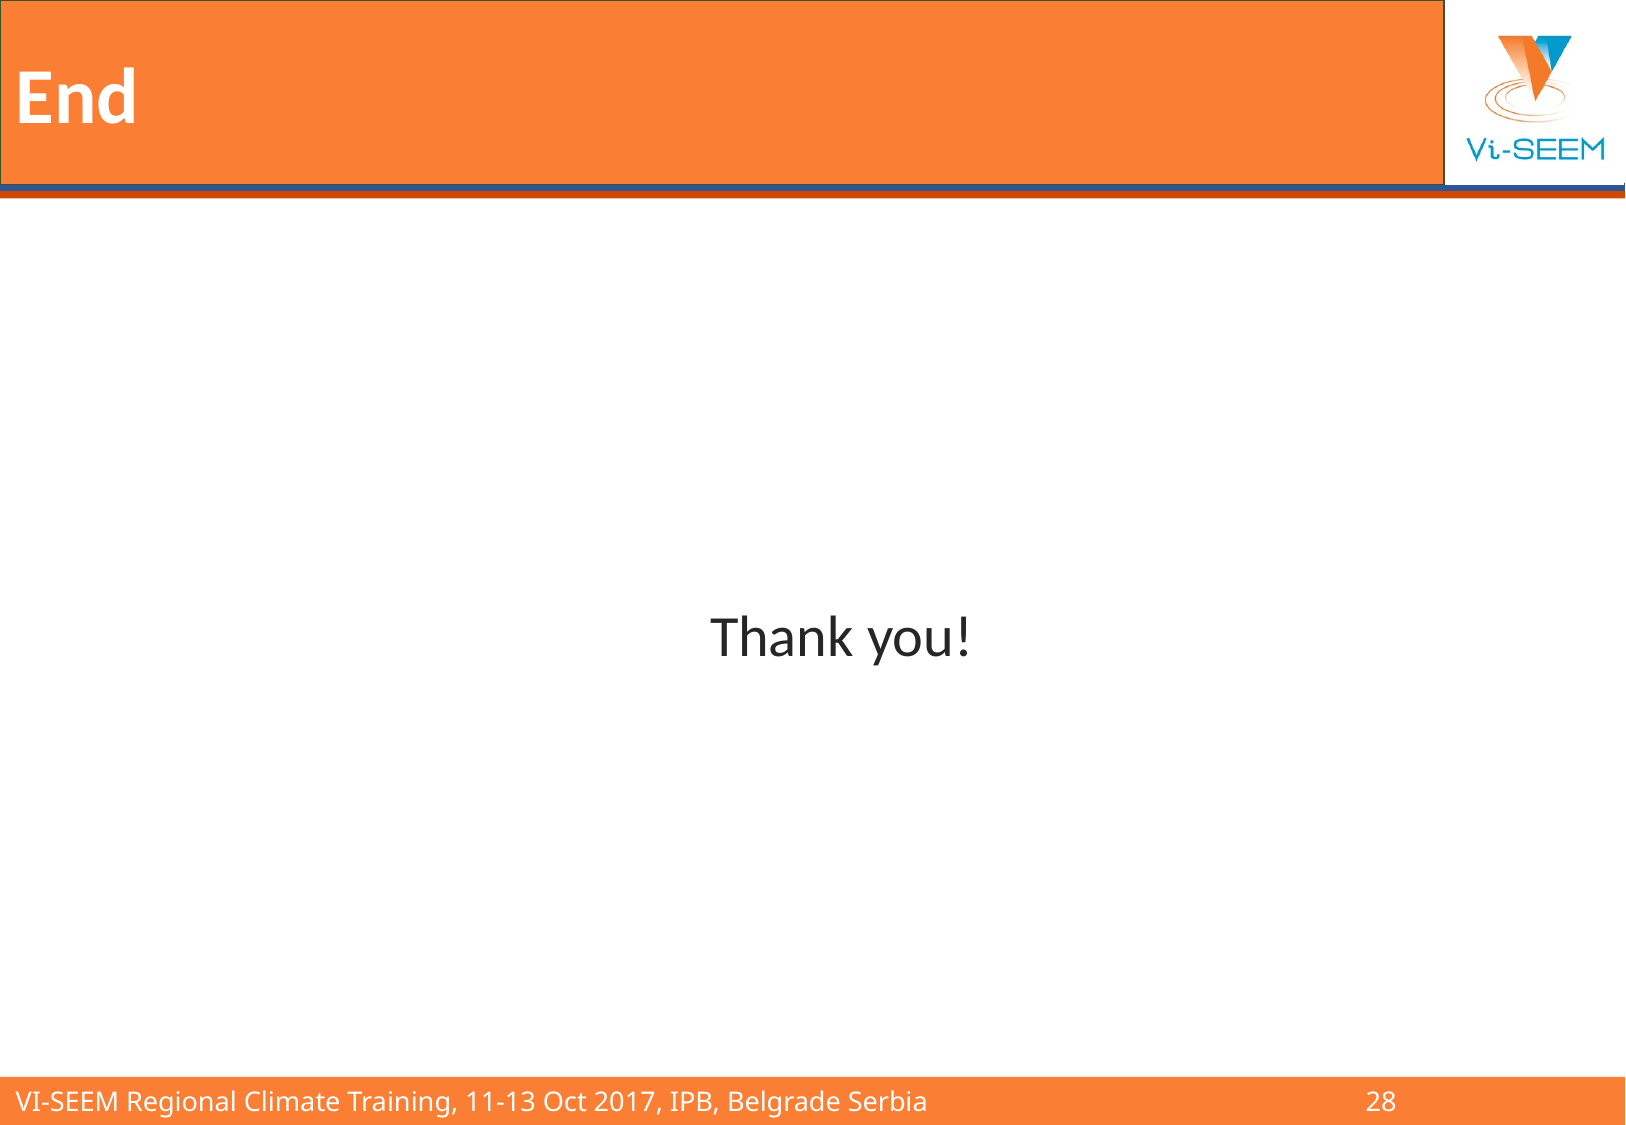

# End
Thank you!
VI-SEEM Regional Climate Training, 11-13 Oct 2017, IPB, Belgrade Serbia